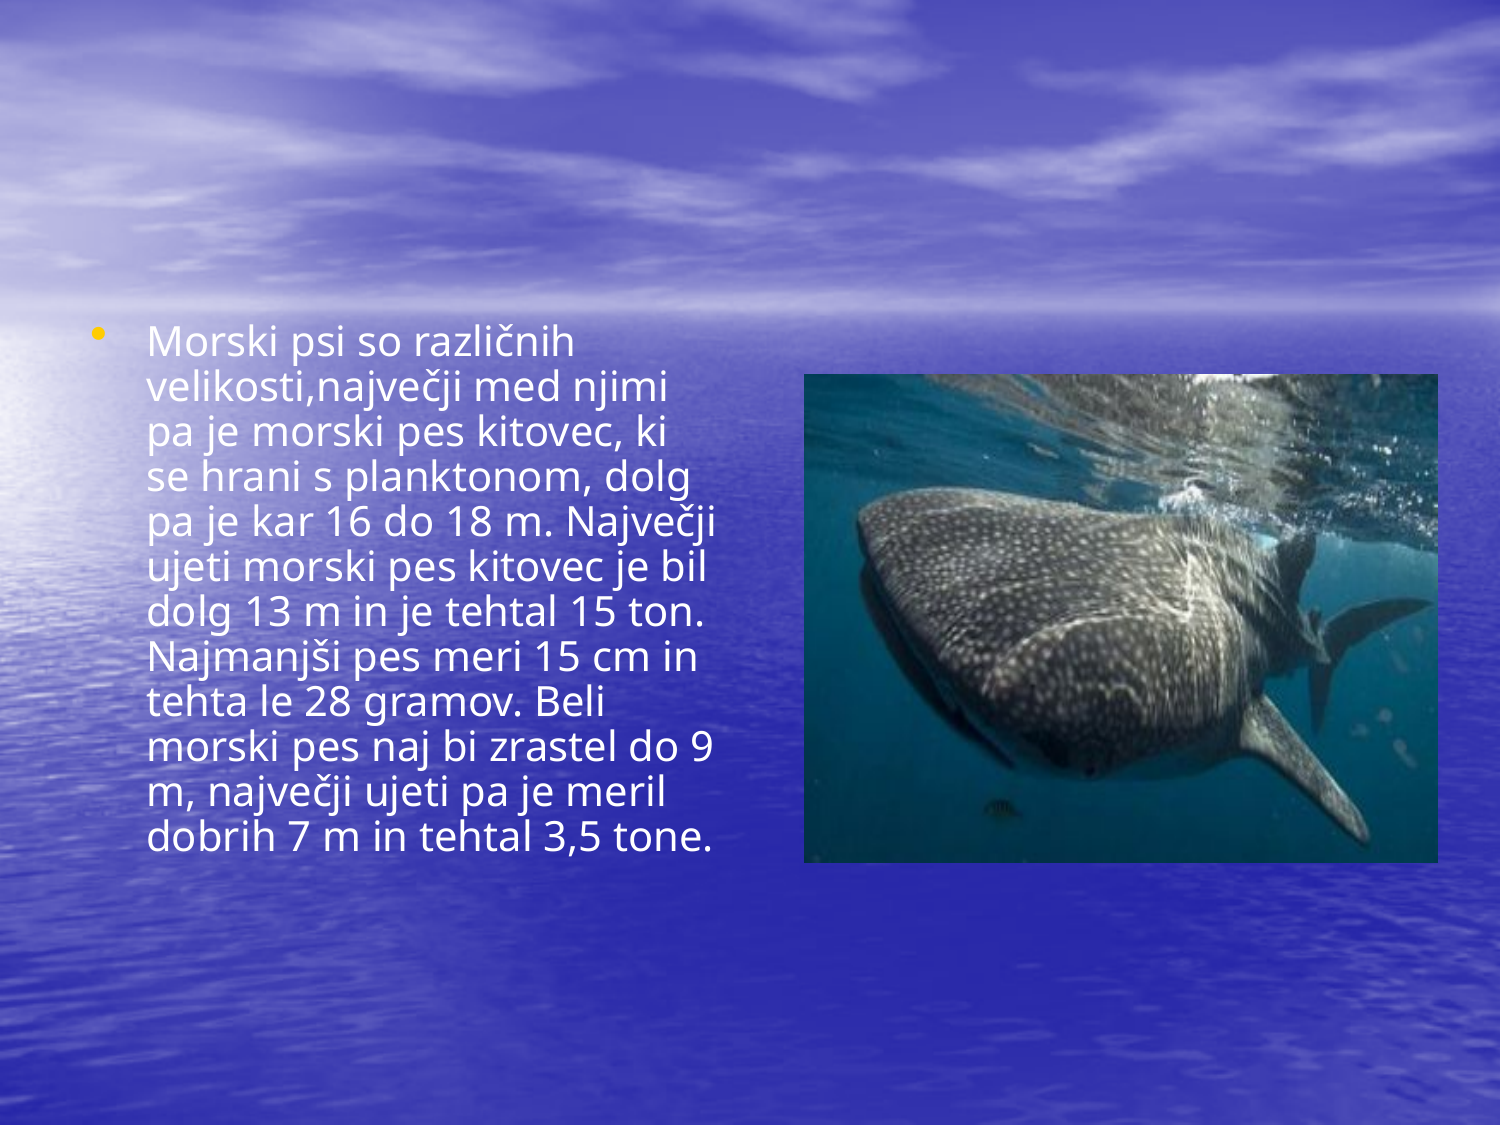

#
Morski psi so različnih velikosti,največji med njimi pa je morski pes kitovec, ki se hrani s planktonom, dolg pa je kar 16 do 18 m. Največji ujeti morski pes kitovec je bil dolg 13 m in je tehtal 15 ton. Najmanjši pes meri 15 cm in tehta le 28 gramov. Beli morski pes naj bi zrastel do 9 m, največji ujeti pa je meril dobrih 7 m in tehtal 3,5 tone.